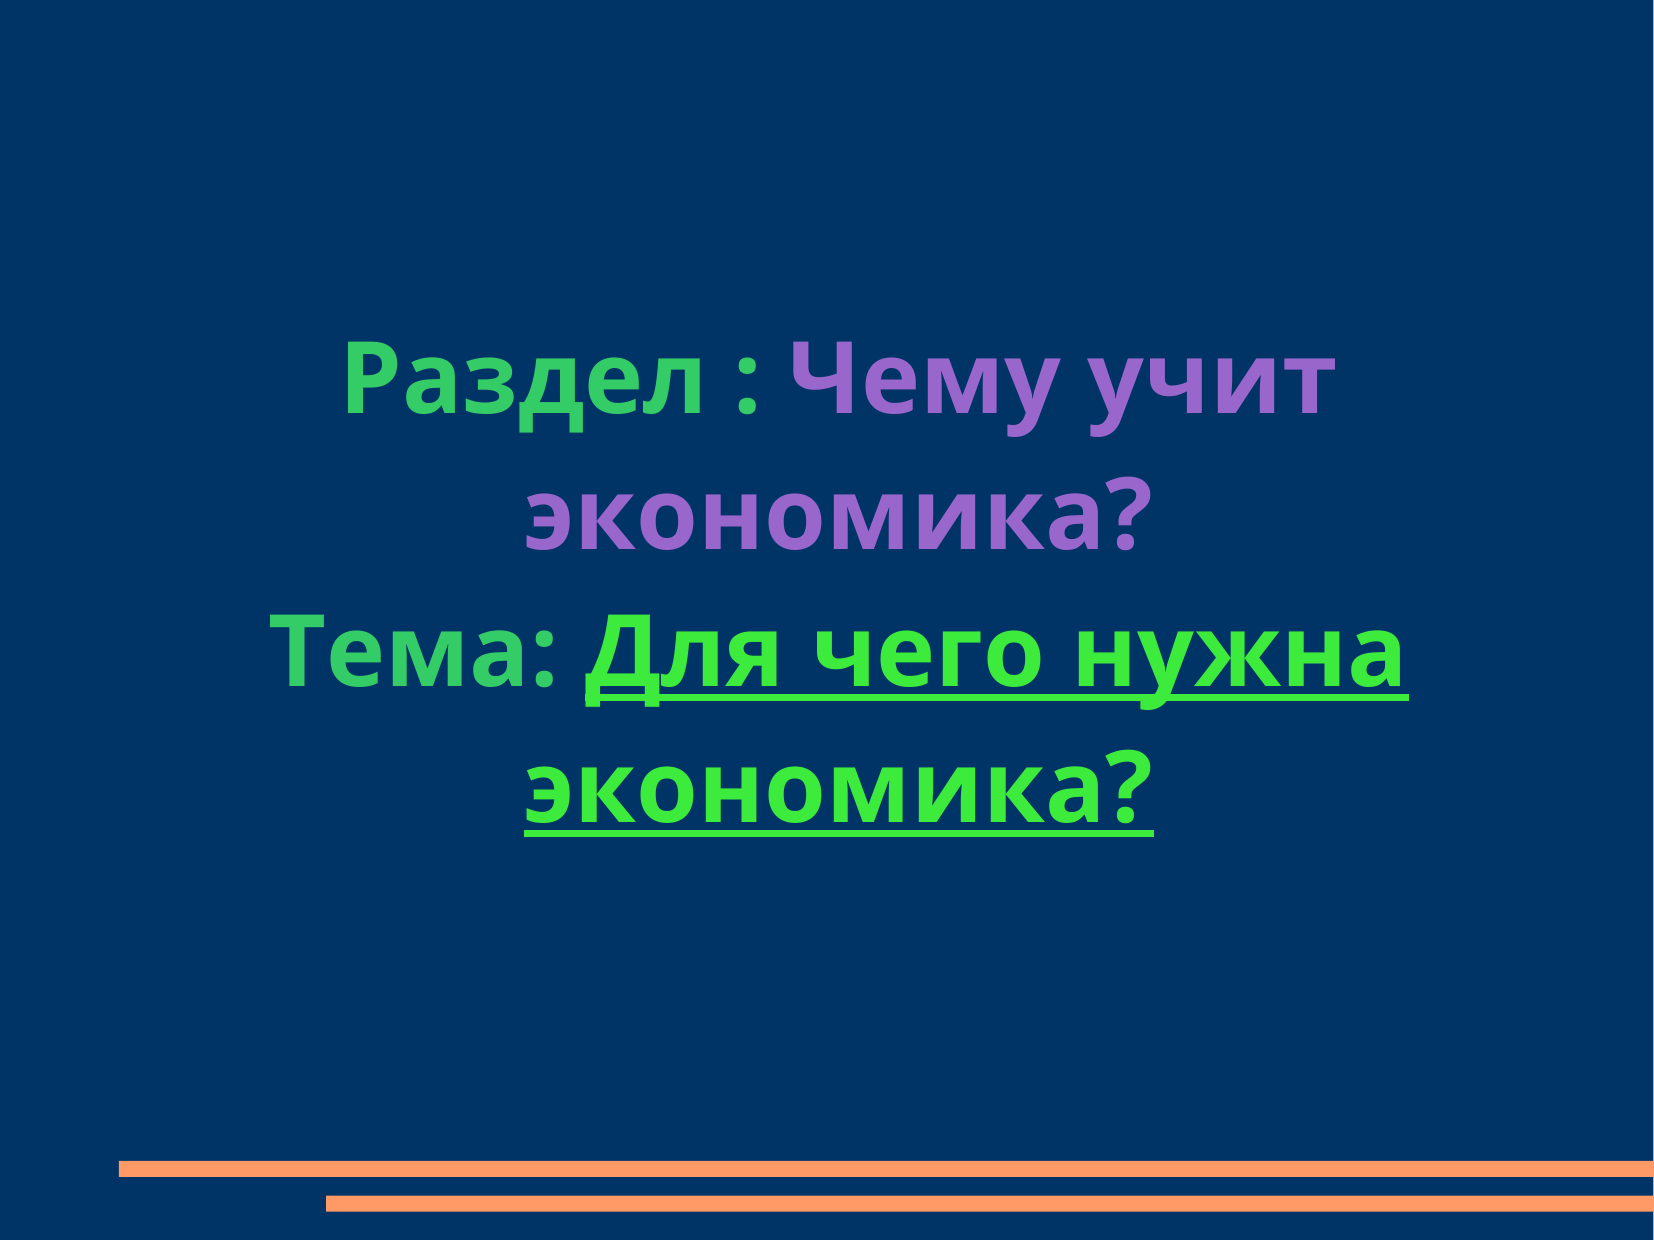

# Раздел : Чему учит экономика?
Тема: Для чего нужна экономика?